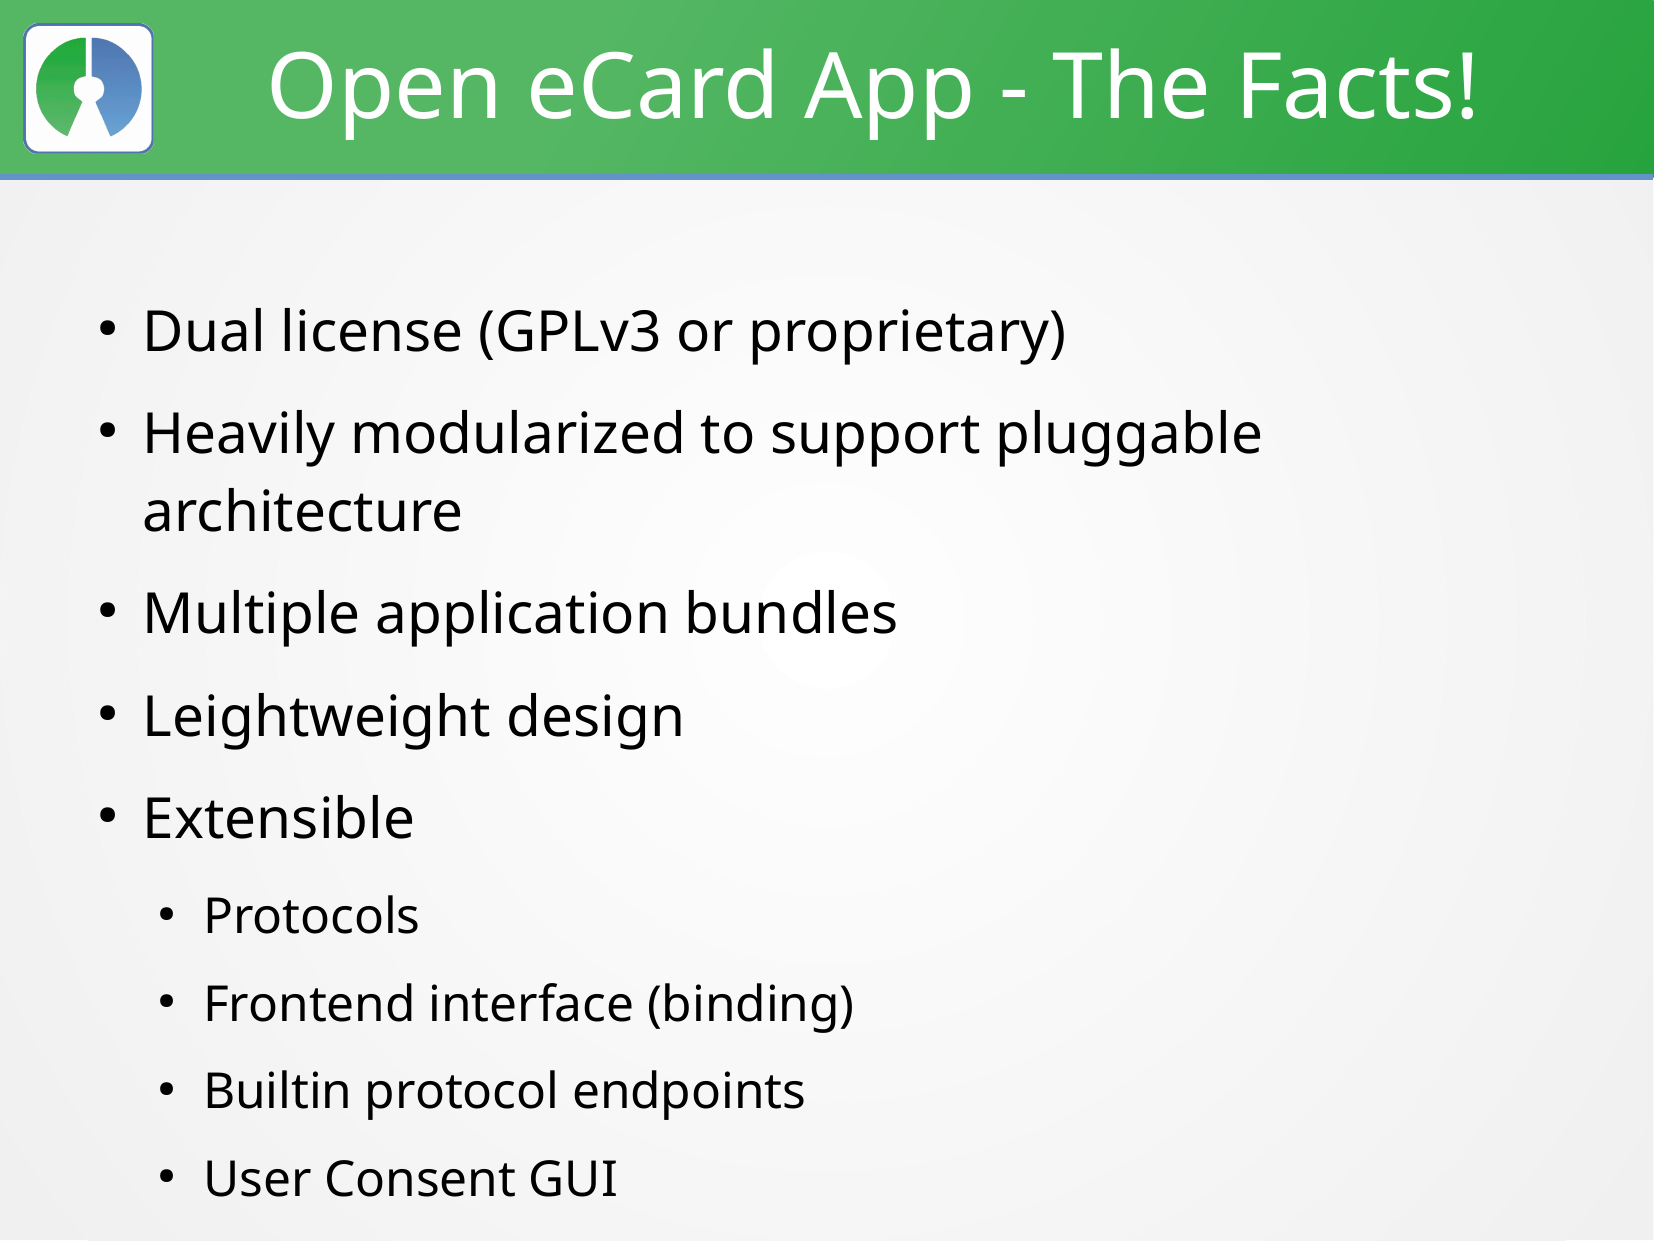

# Open eCard App - The Facts!
Dual license (GPLv3 or proprietary)
Heavily modularized to support pluggable architecture
Multiple application bundles
Leightweight design
Extensible
Protocols
Frontend interface (binding)
Builtin protocol endpoints
User Consent GUI